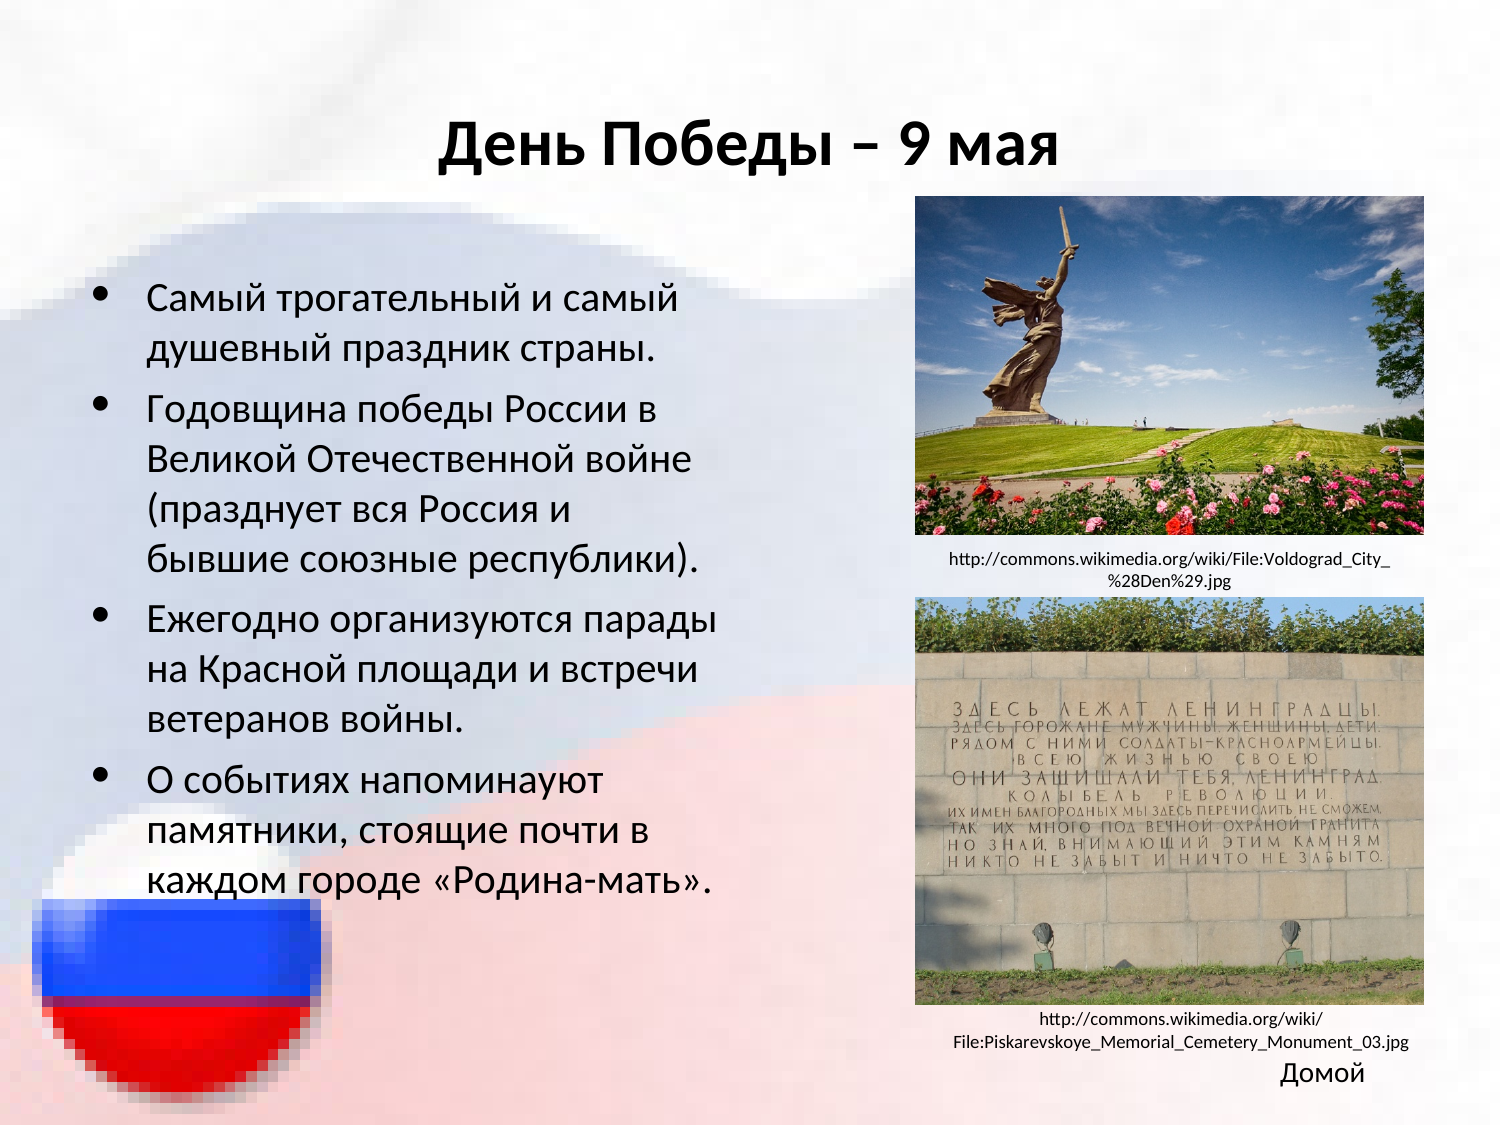

# День Победы – 9 мая
Самый трогательный и самый душевный праздник страны.
Годовщина победы России в Великой Отечественной войне (празднует вся Россия и бывшие союзные республики).
Ежегодно организуются парады на Красной площади и встречи ветеранов войны.
О событиях напоминауют памятники, стоящие почти в каждом городе «Родина-мать».
http://commons.wikimedia.org/wiki/File:Voldograd_City_%28Den%29.jpg
http://commons.wikimedia.org/wiki/File:Piskarevskoye_Memorial_Cemetery_Monument_03.jpg
Домой